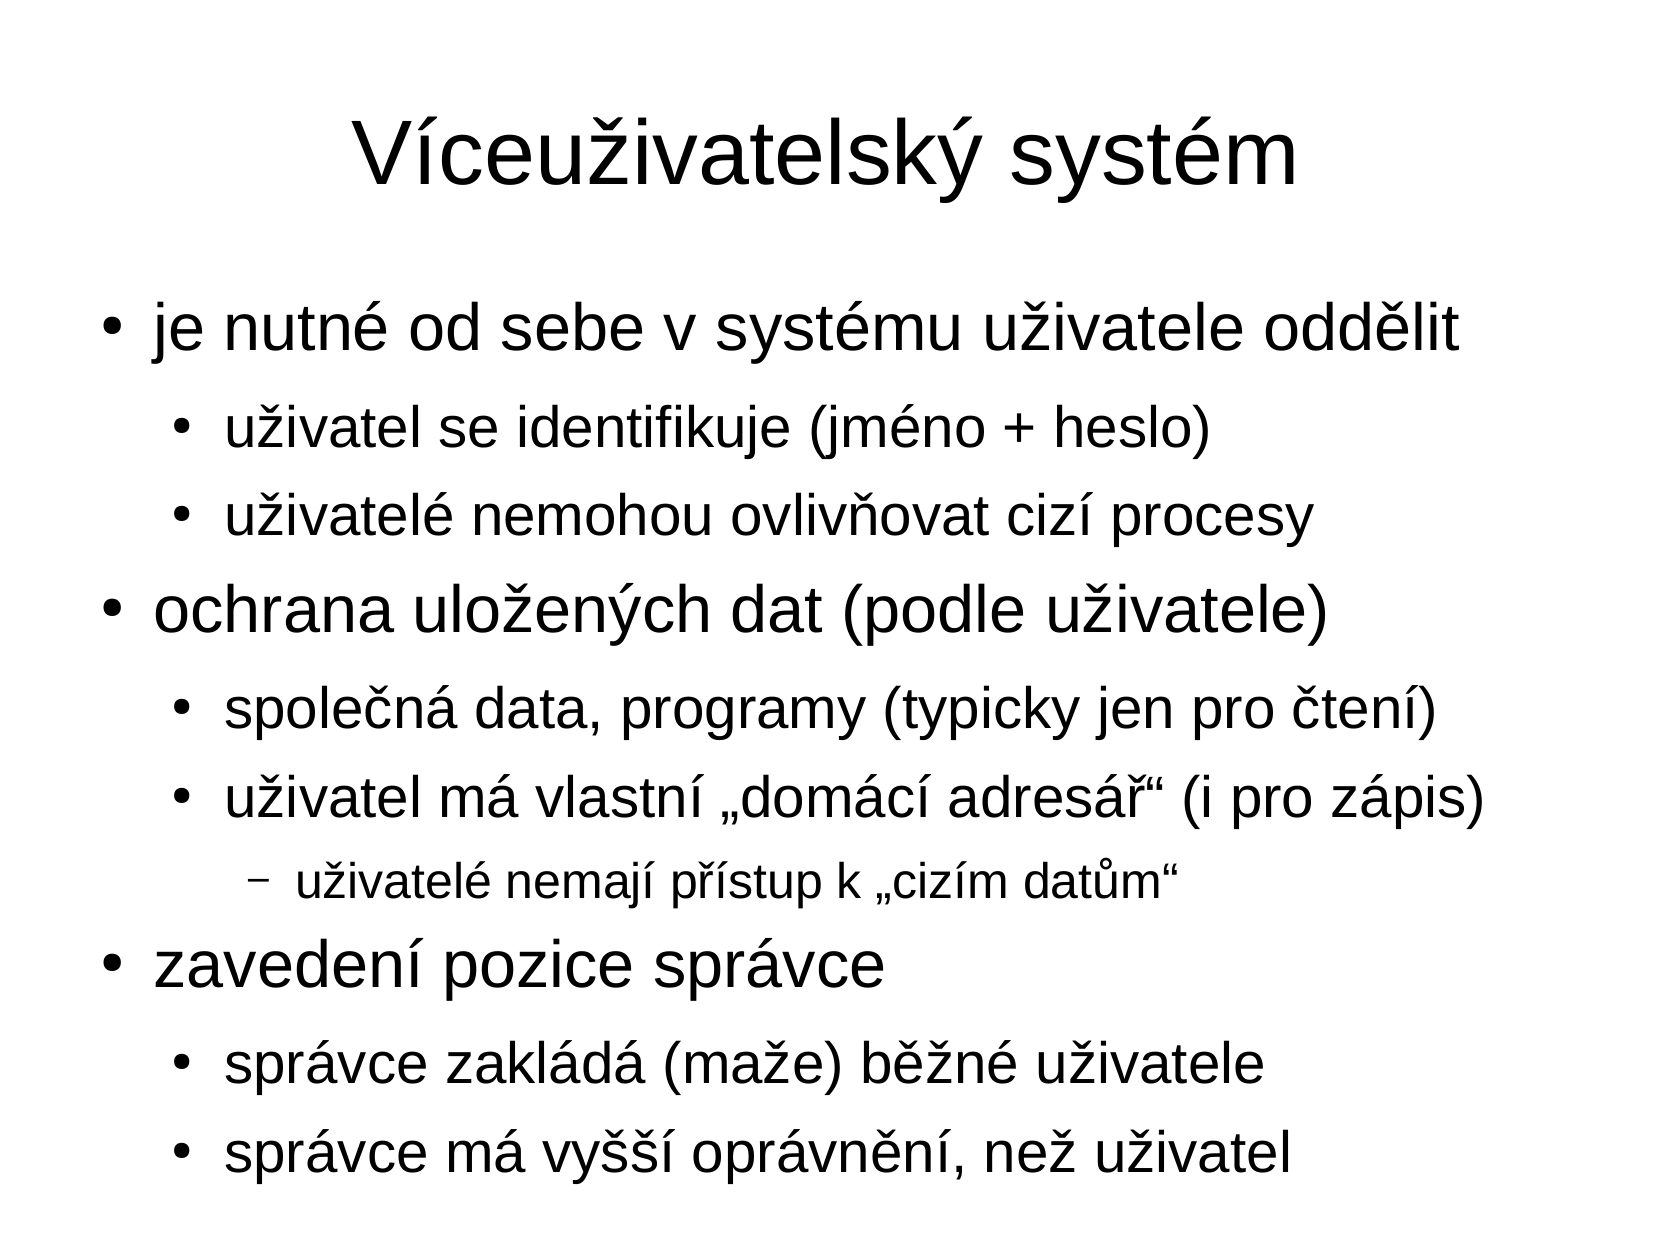

# Víceuživatelský systém
je nutné od sebe v systému uživatele oddělit
uživatel se identifikuje (jméno + heslo)
uživatelé nemohou ovlivňovat cizí procesy
ochrana uložených dat (podle uživatele)
společná data, programy (typicky jen pro čtení)
uživatel má vlastní „domácí adresář“ (i pro zápis)
uživatelé nemají přístup k „cizím datům“
zavedení pozice správce
správce zakládá (maže) běžné uživatele
správce má vyšší oprávnění, než uživatel